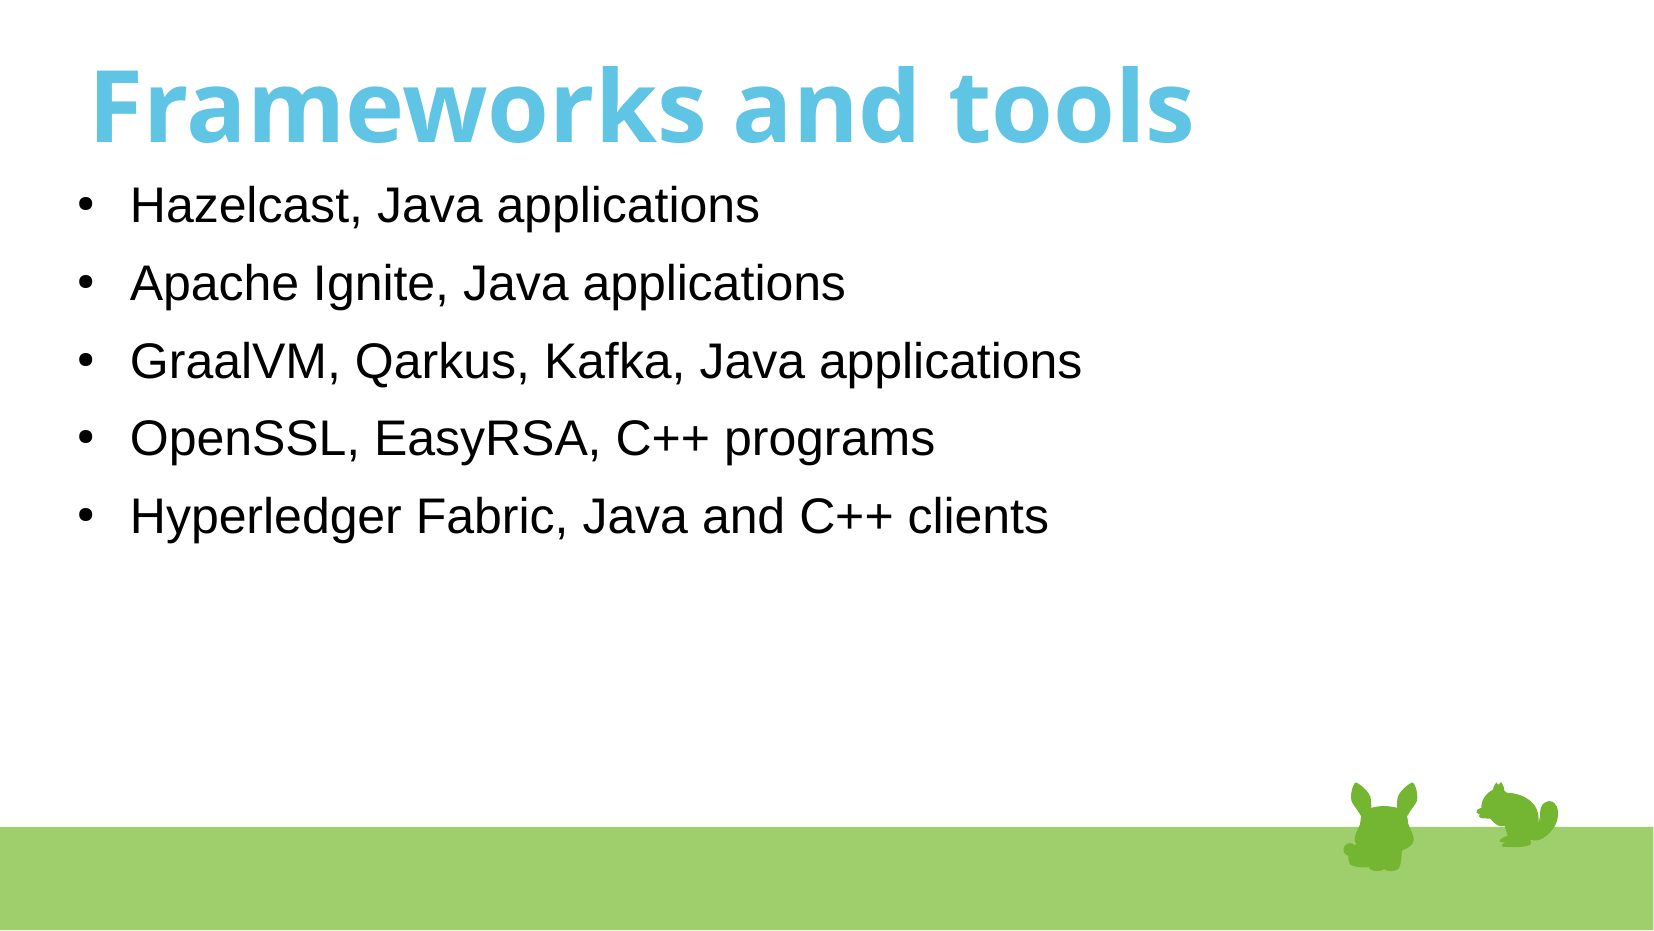

# Frameworks and tools
Hazelcast, Java applications
Apache Ignite, Java applications
GraalVM, Qarkus, Kafka, Java applications
OpenSSL, EasyRSA, C++ programs
Hyperledger Fabric, Java and C++ clients